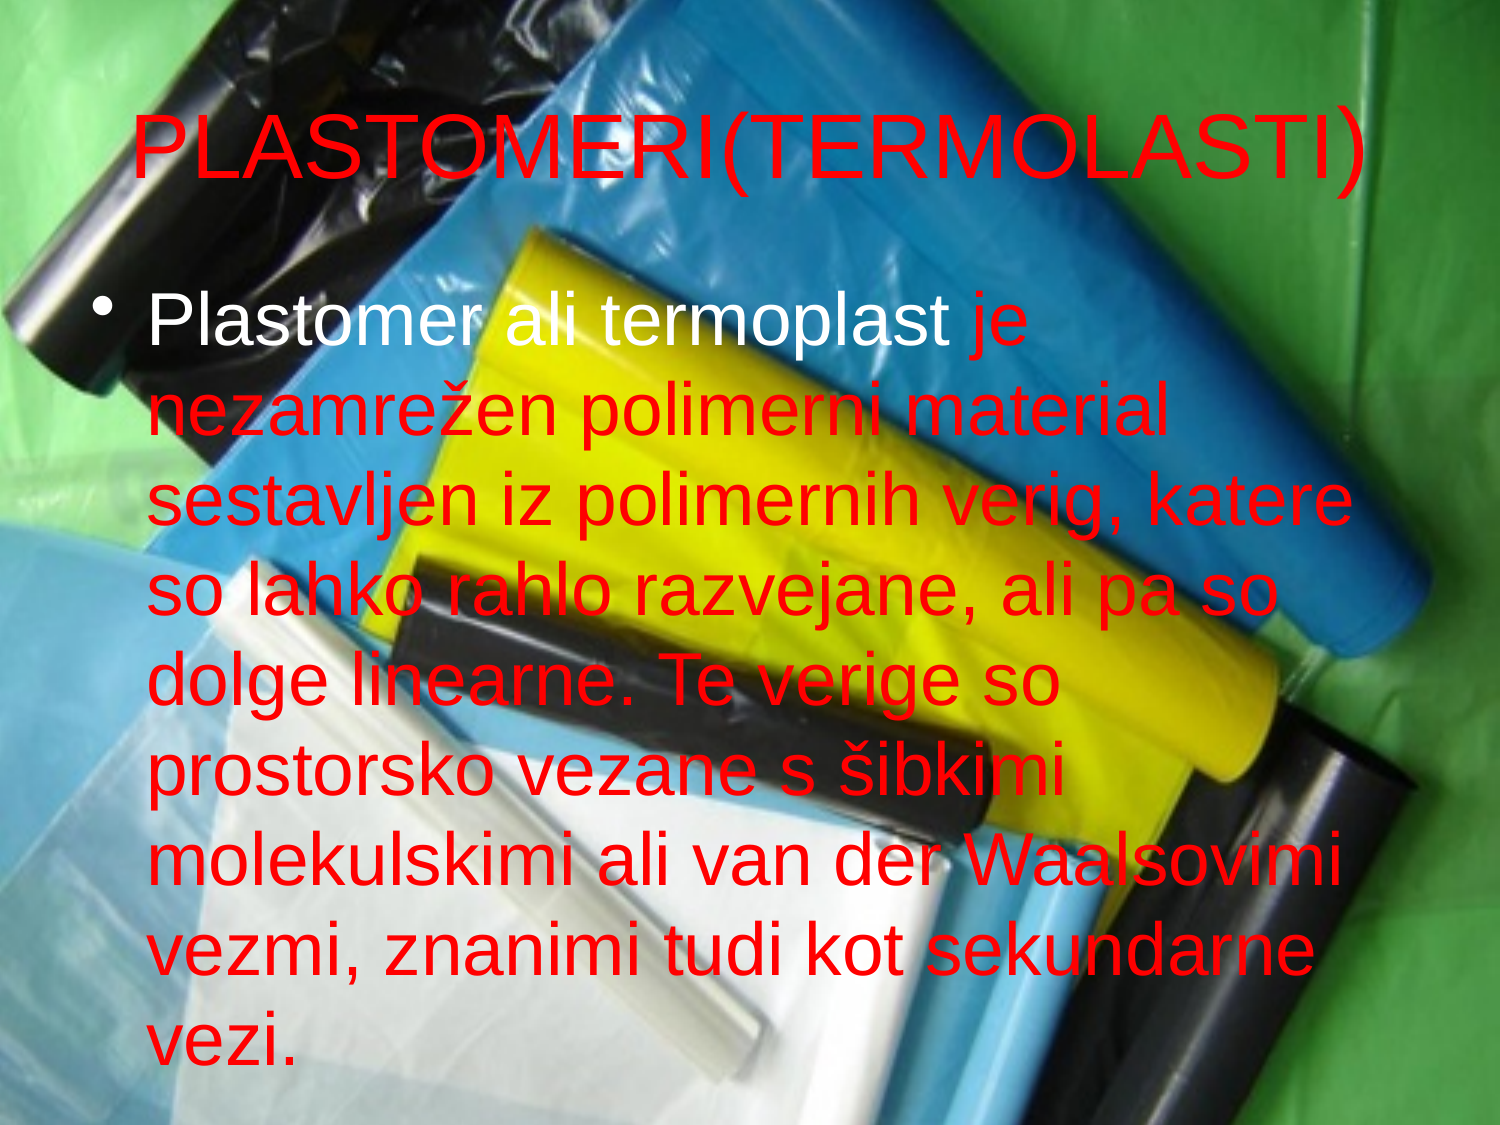

# PLASTOMERI(TERMOLASTI)
Plastomer ali termoplast je nezamrežen polimerni material sestavljen iz polimernih verig, katere so lahko rahlo razvejane, ali pa so dolge linearne. Te verige so prostorsko vezane s šibkimi molekulskimi ali van der Waalsovimi vezmi, znanimi tudi kot sekundarne vezi.